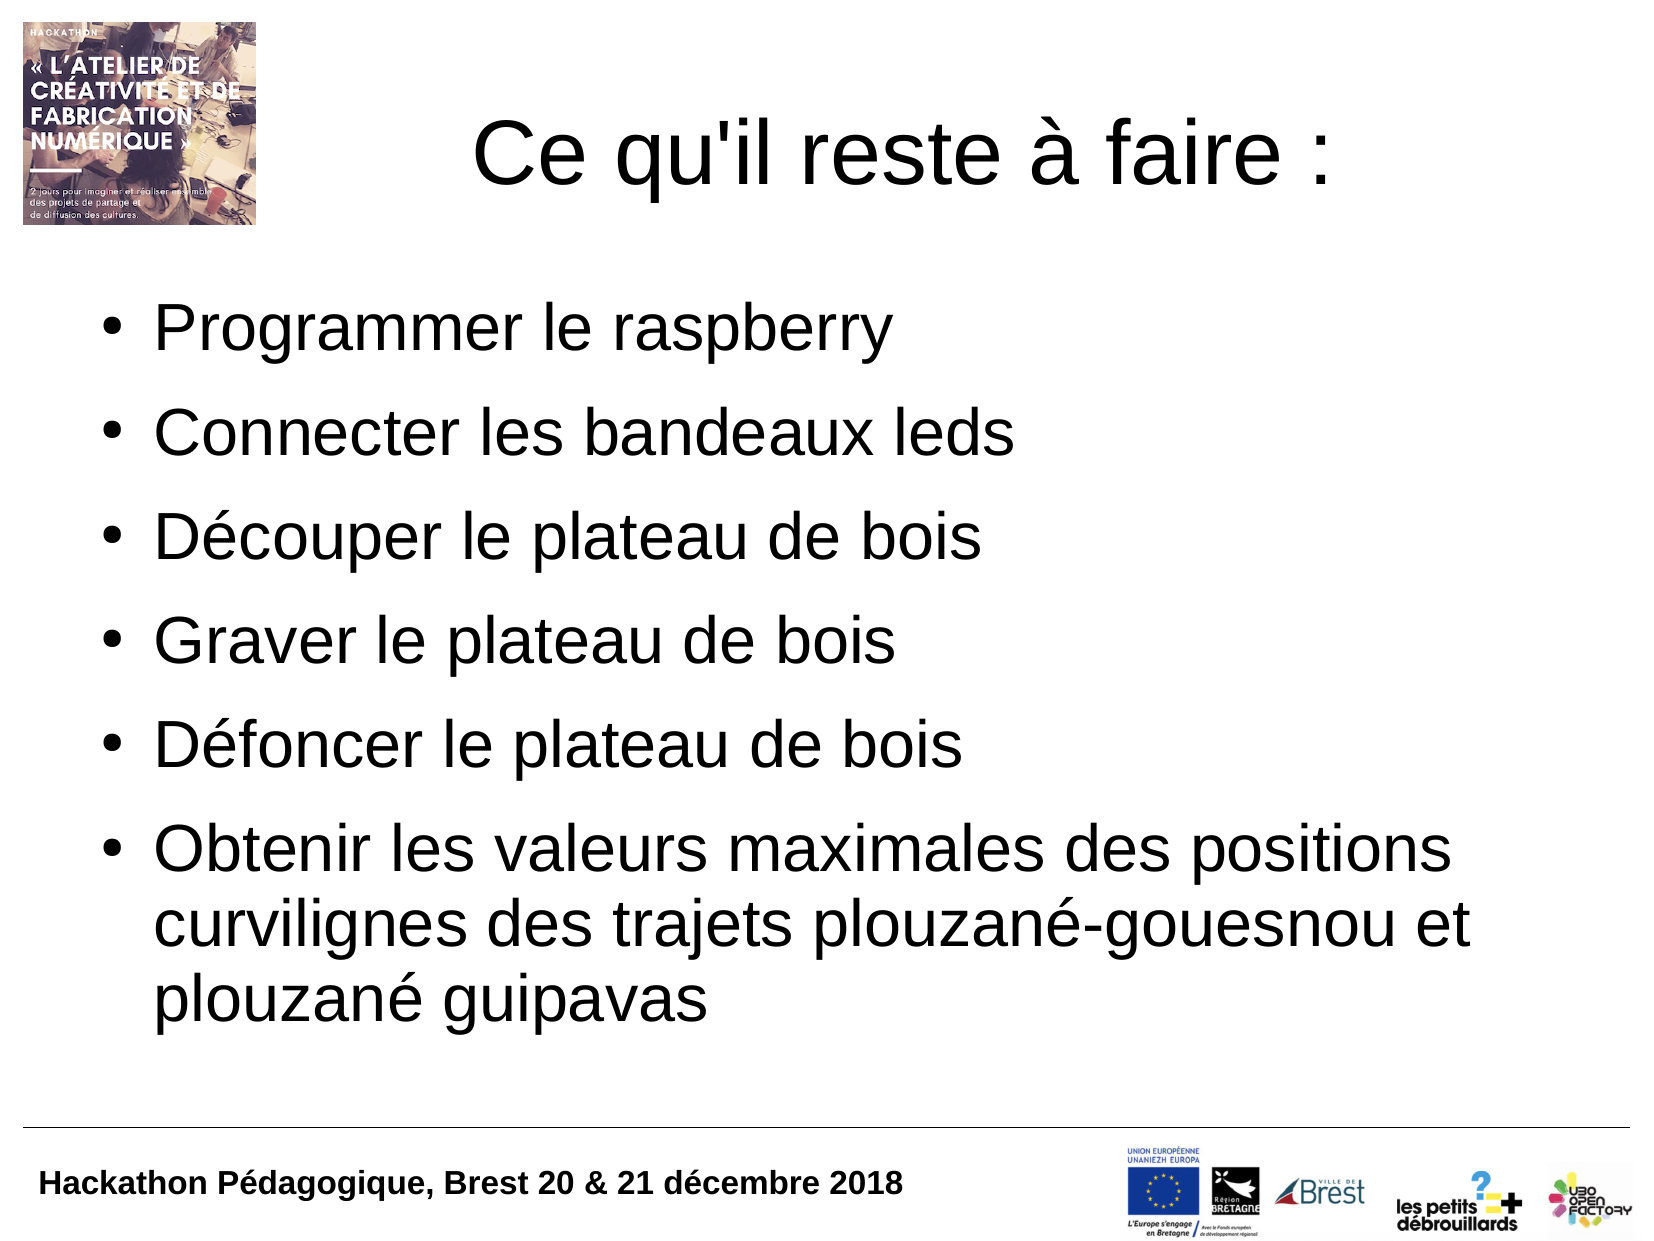

# Ce qu'il reste à faire :
Programmer le raspberry
Connecter les bandeaux leds
Découper le plateau de bois
Graver le plateau de bois
Défoncer le plateau de bois
Obtenir les valeurs maximales des positions curvilignes des trajets plouzané-gouesnou et plouzané guipavas
Hackathon Pédagogique, Brest 20 & 21 décembre 2018